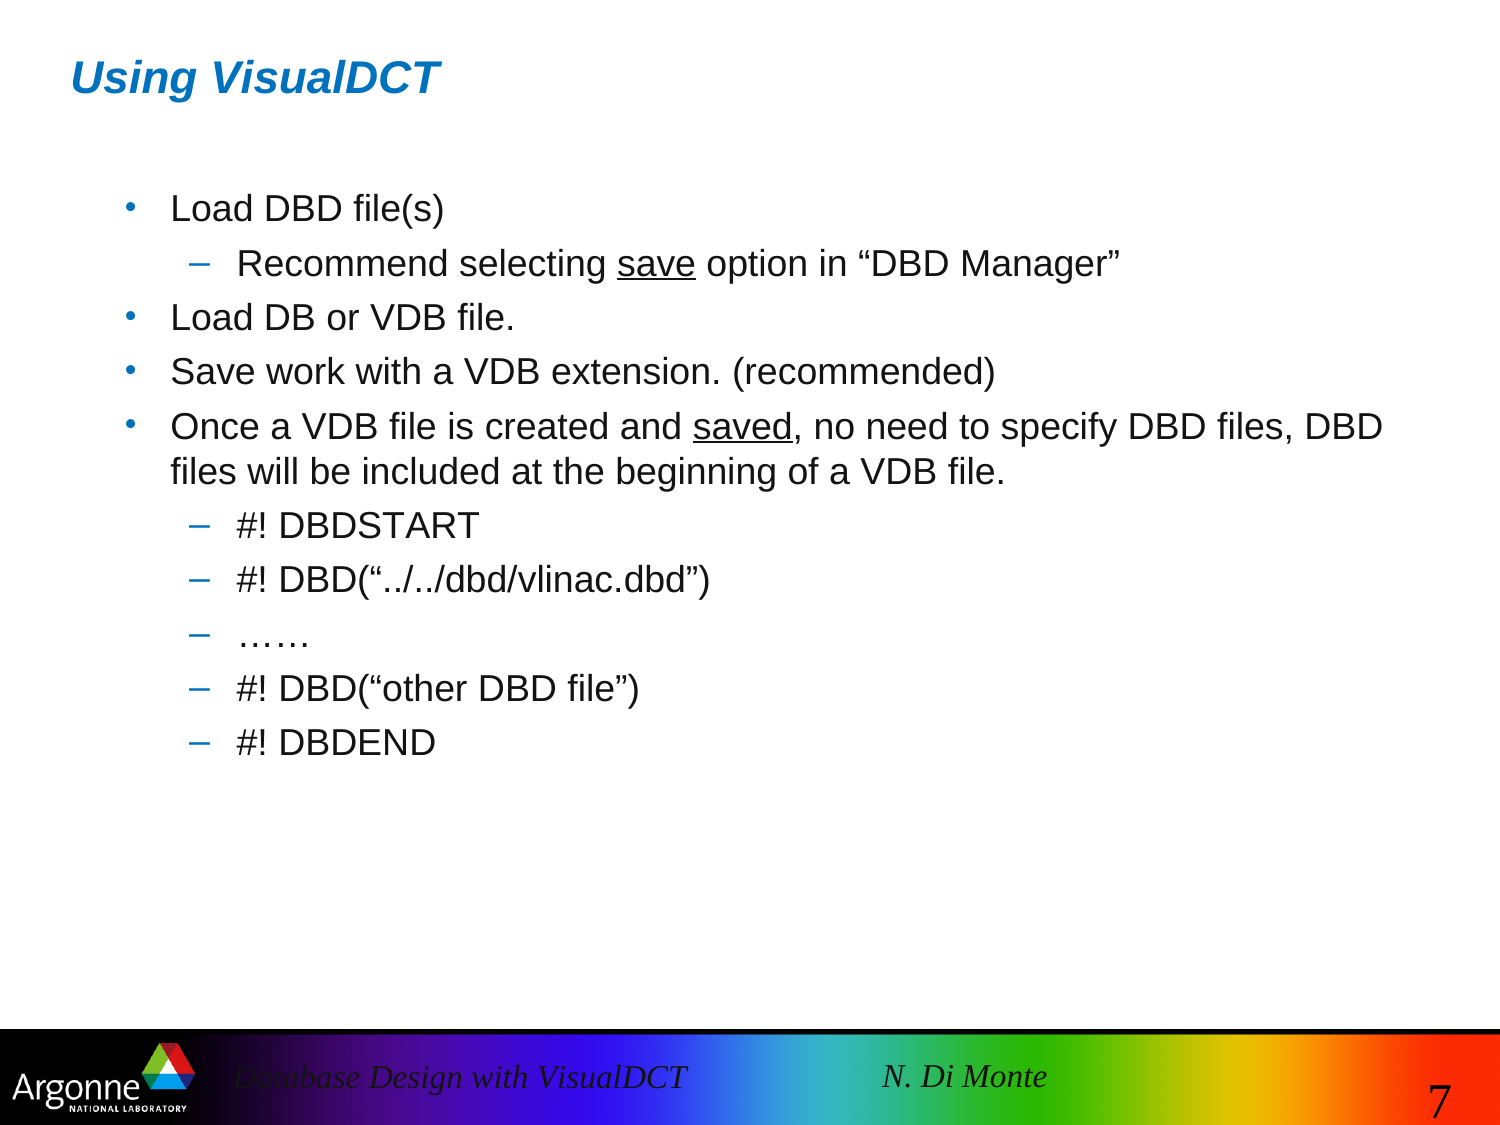

# Using VisualDCT
Load DBD file(s)
Recommend selecting save option in “DBD Manager”
Load DB or VDB file.
Save work with a VDB extension. (recommended)
Once a VDB file is created and saved, no need to specify DBD files, DBD files will be included at the beginning of a VDB file.
#! DBDSTART
#! DBD(“../../dbd/vlinac.dbd”)
……
#! DBD(“other DBD file”)
#! DBDEND
7